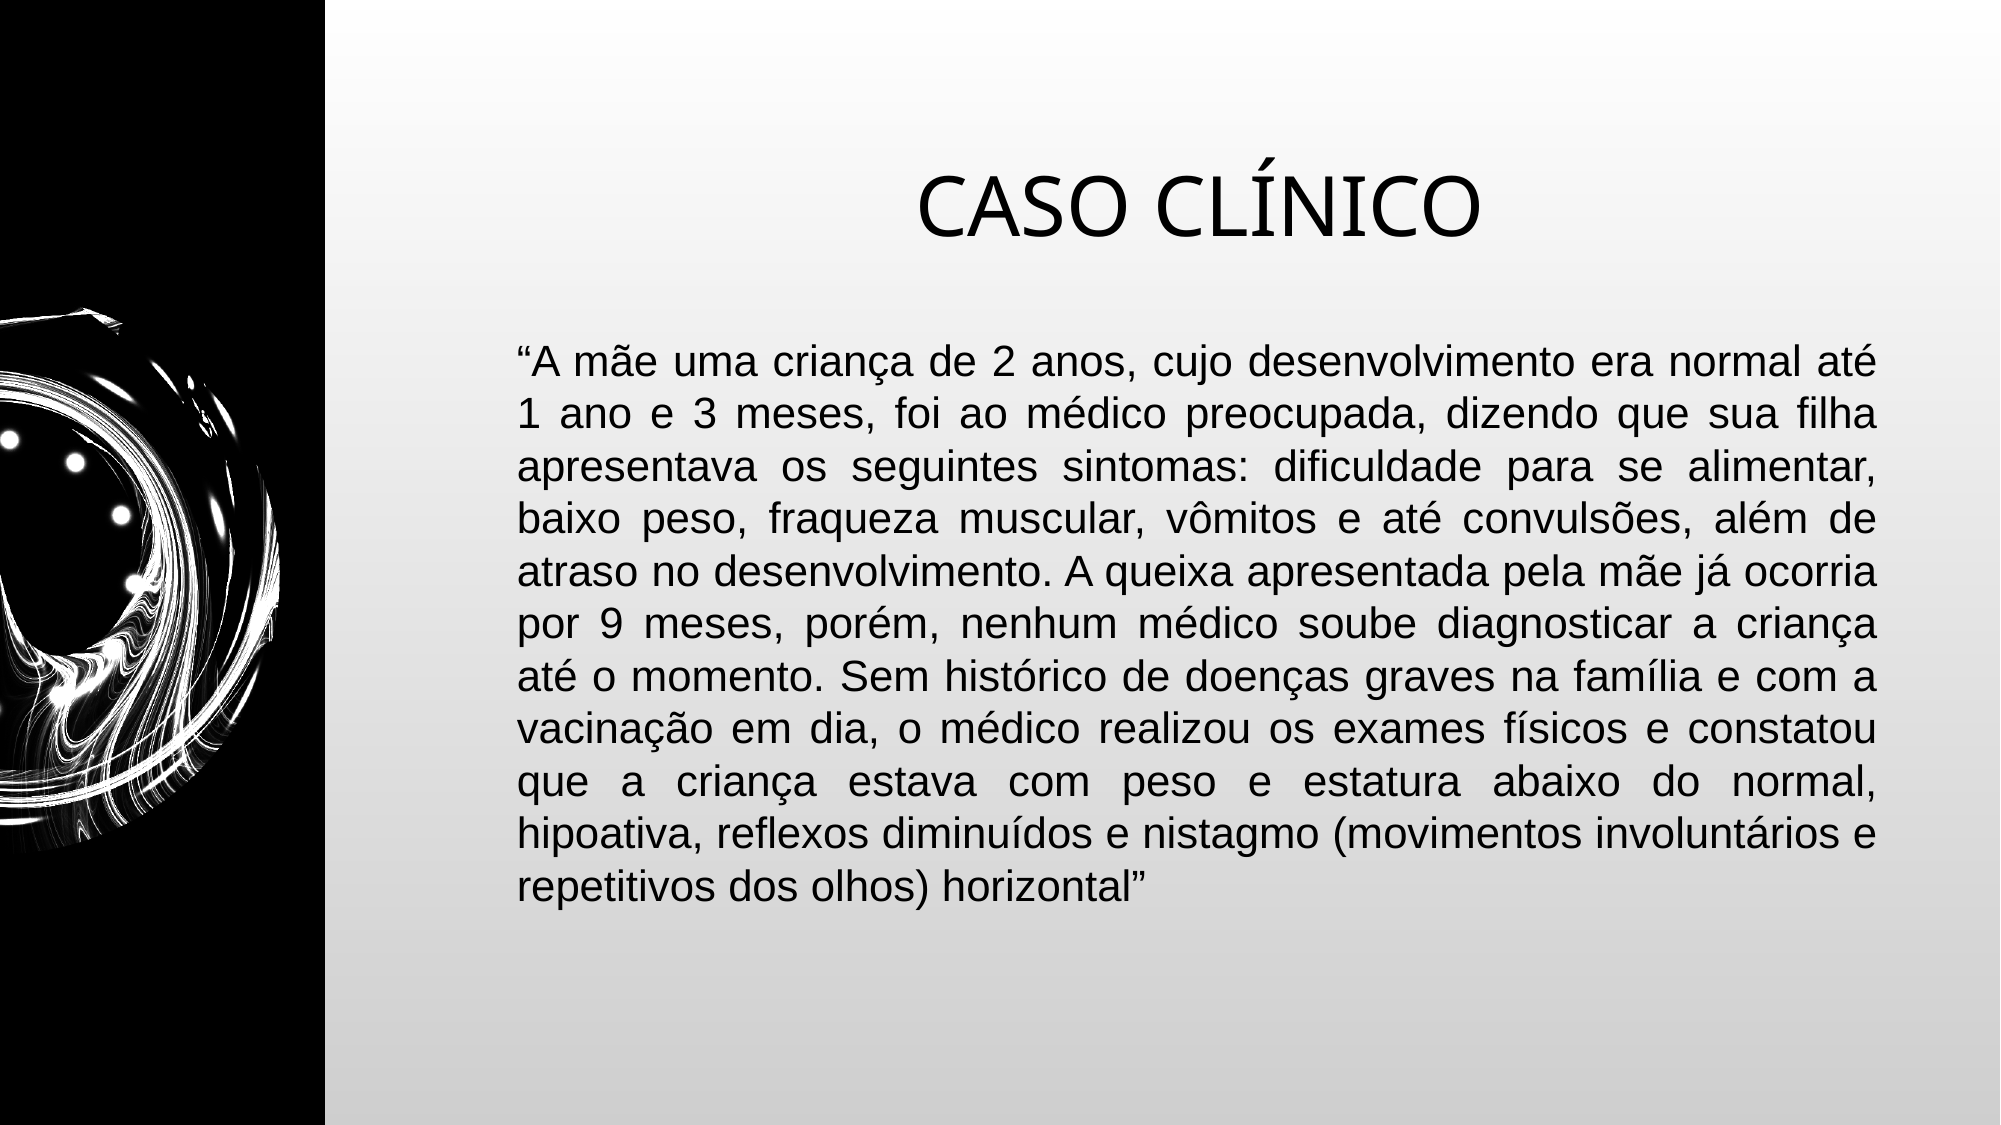

# CASO CLÍNICO
“A mãe uma criança de 2 anos, cujo desenvolvimento era normal até 1 ano e 3 meses, foi ao médico preocupada, dizendo que sua filha apresentava os seguintes sintomas: dificuldade para se alimentar, baixo peso, fraqueza muscular, vômitos e até convulsões, além de atraso no desenvolvimento. A queixa apresentada pela mãe já ocorria por 9 meses, porém, nenhum médico soube diagnosticar a criança até o momento. Sem histórico de doenças graves na família e com a vacinação em dia, o médico realizou os exames físicos e constatou que a criança estava com peso e estatura abaixo do normal, hipoativa, reflexos diminuídos e nistagmo (movimentos involuntários e repetitivos dos olhos) horizontal”